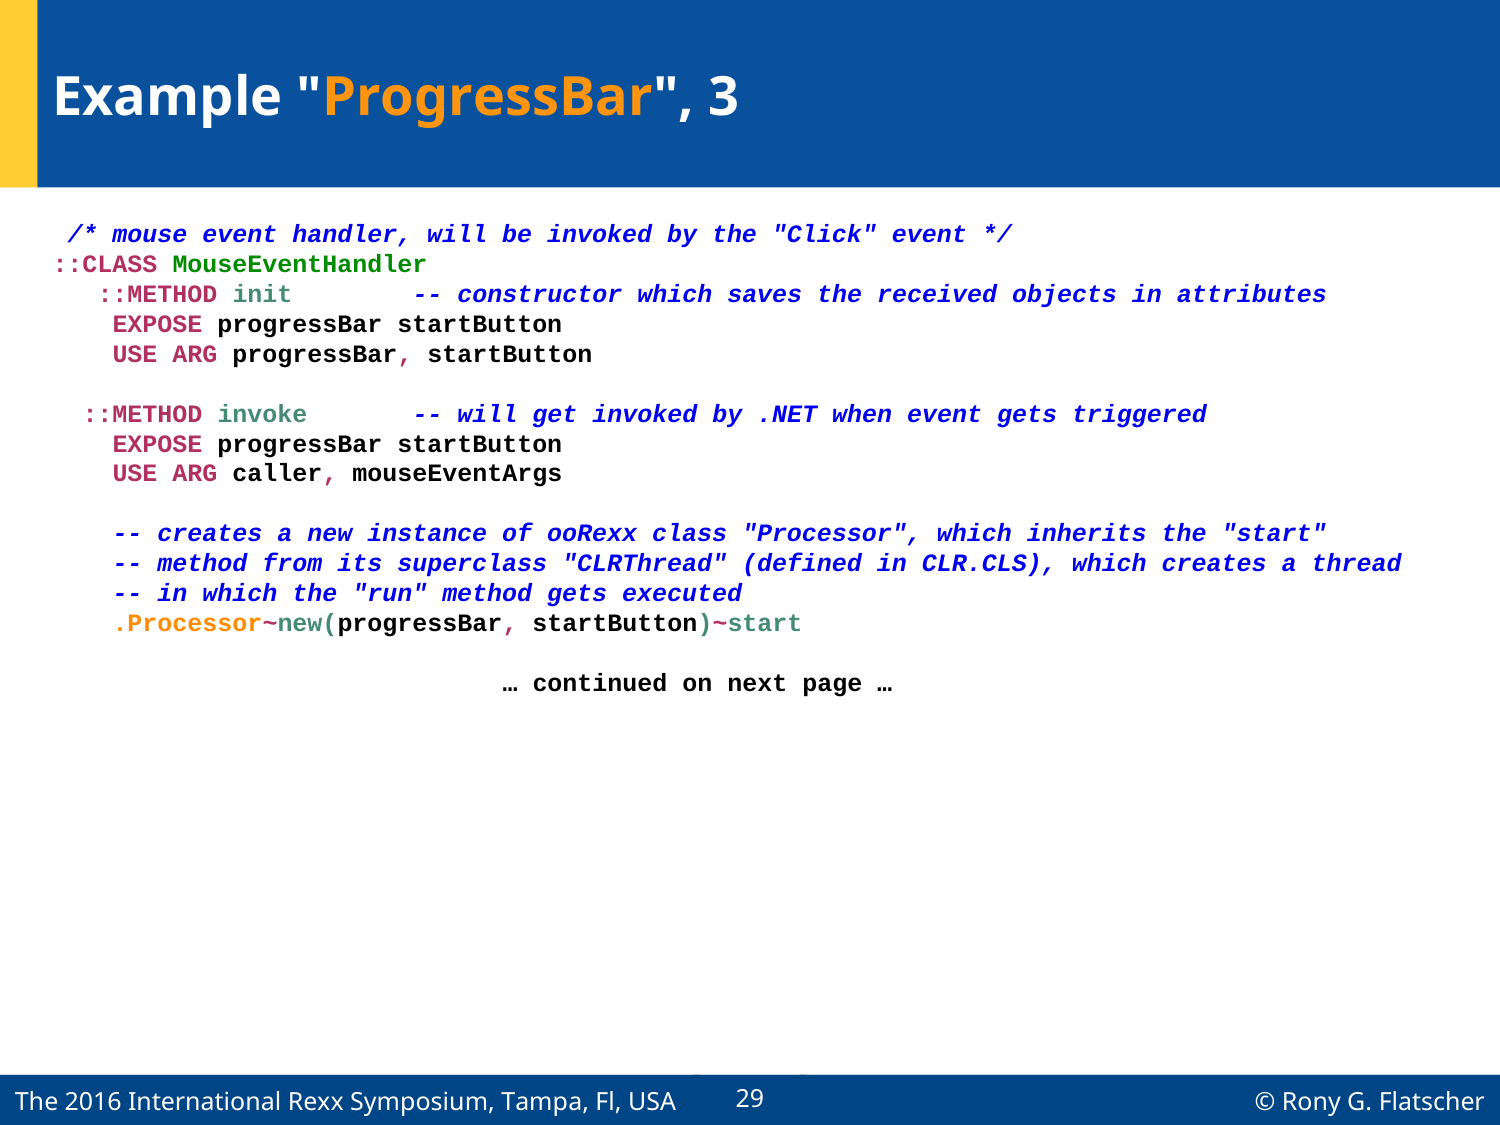

# Example "ProgressBar", 3
 /* mouse event handler, will be invoked by the "Click" event */
::CLASS MouseEventHandler
 ::METHOD init -- constructor which saves the received objects in attributes
 EXPOSE progressBar startButton
 USE ARG progressBar, startButton
 ::METHOD invoke -- will get invoked by .NET when event gets triggered
 EXPOSE progressBar startButton
 USE ARG caller, mouseEventArgs
 -- creates a new instance of ooRexx class "Processor", which inherits the "start"
 -- method from its superclass "CLRThread" (defined in CLR.CLS), which creates a thread
 -- in which the "run" method gets executed
 .Processor~new(progressBar, startButton)~start
			… continued on next page …